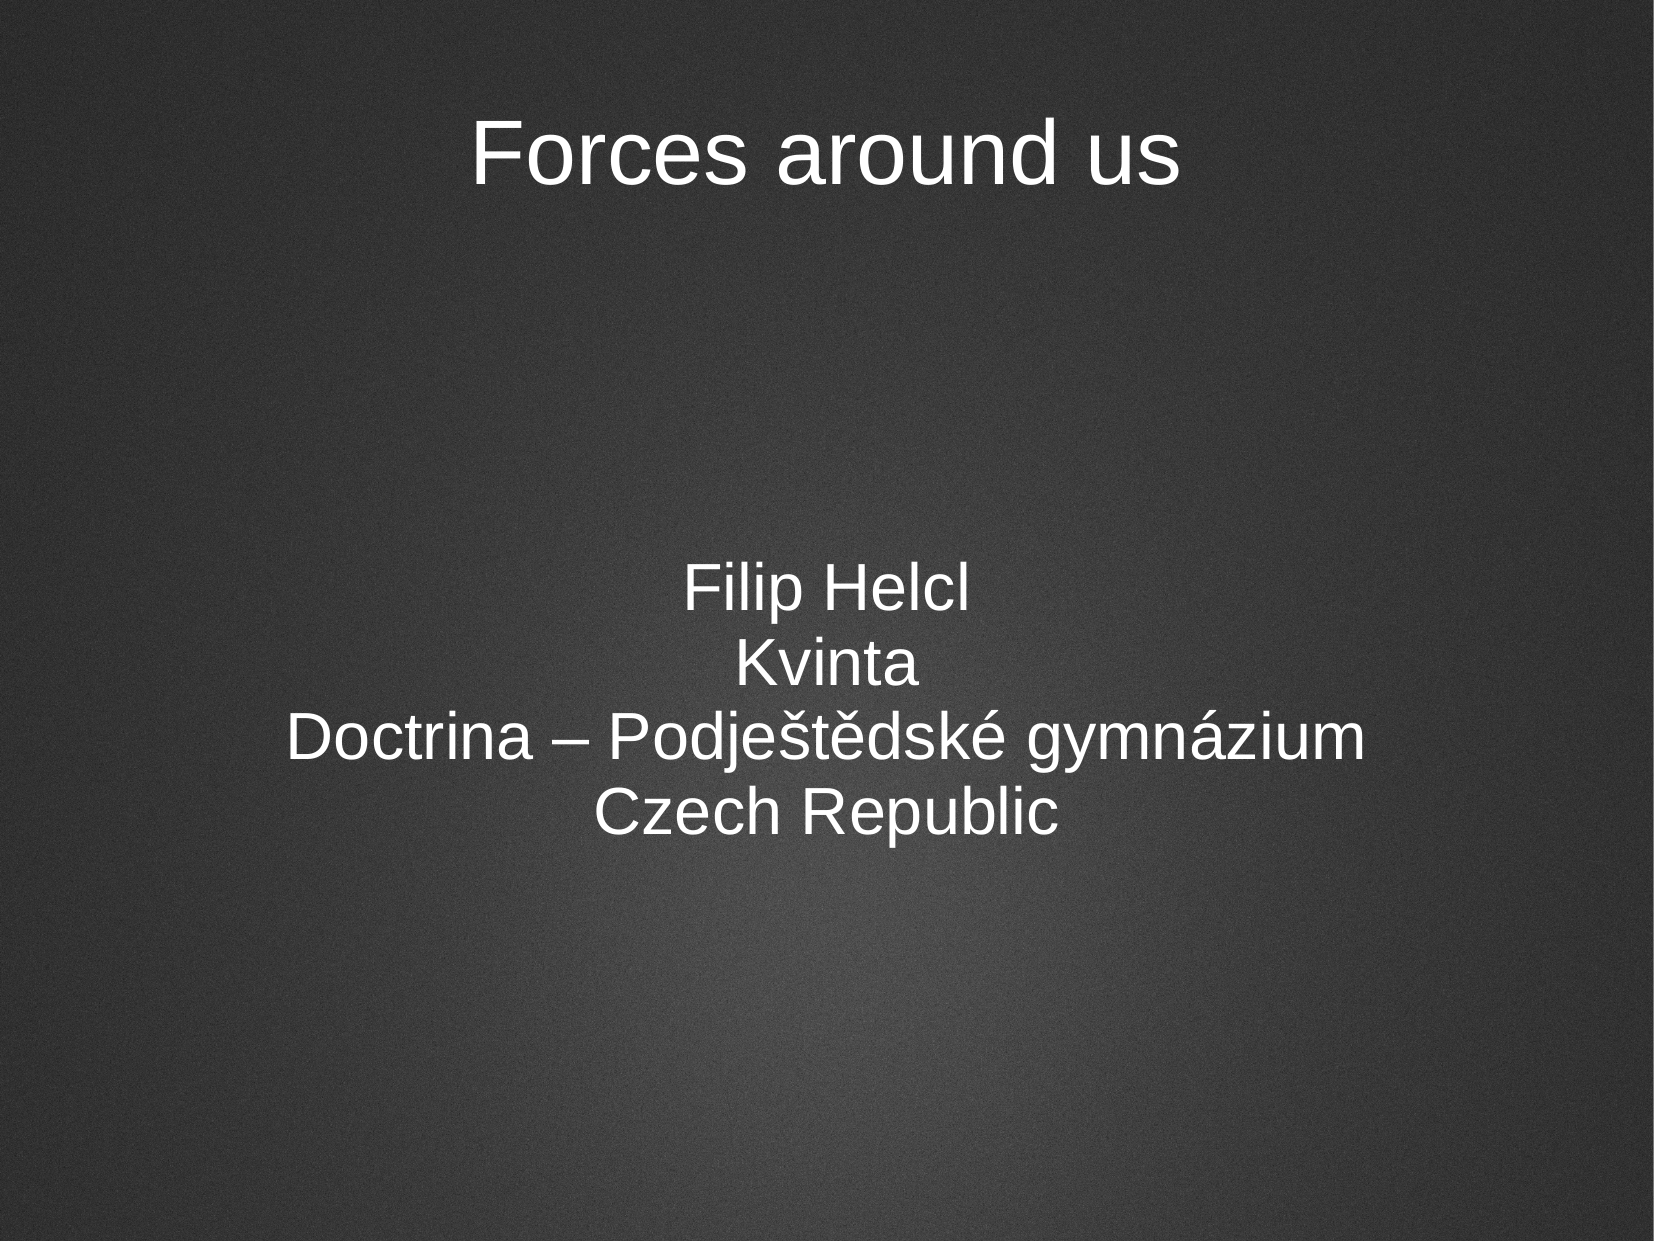

# Forces around us
Filip Helcl
Kvinta
Doctrina – Podještědské gymnázium
Czech Republic